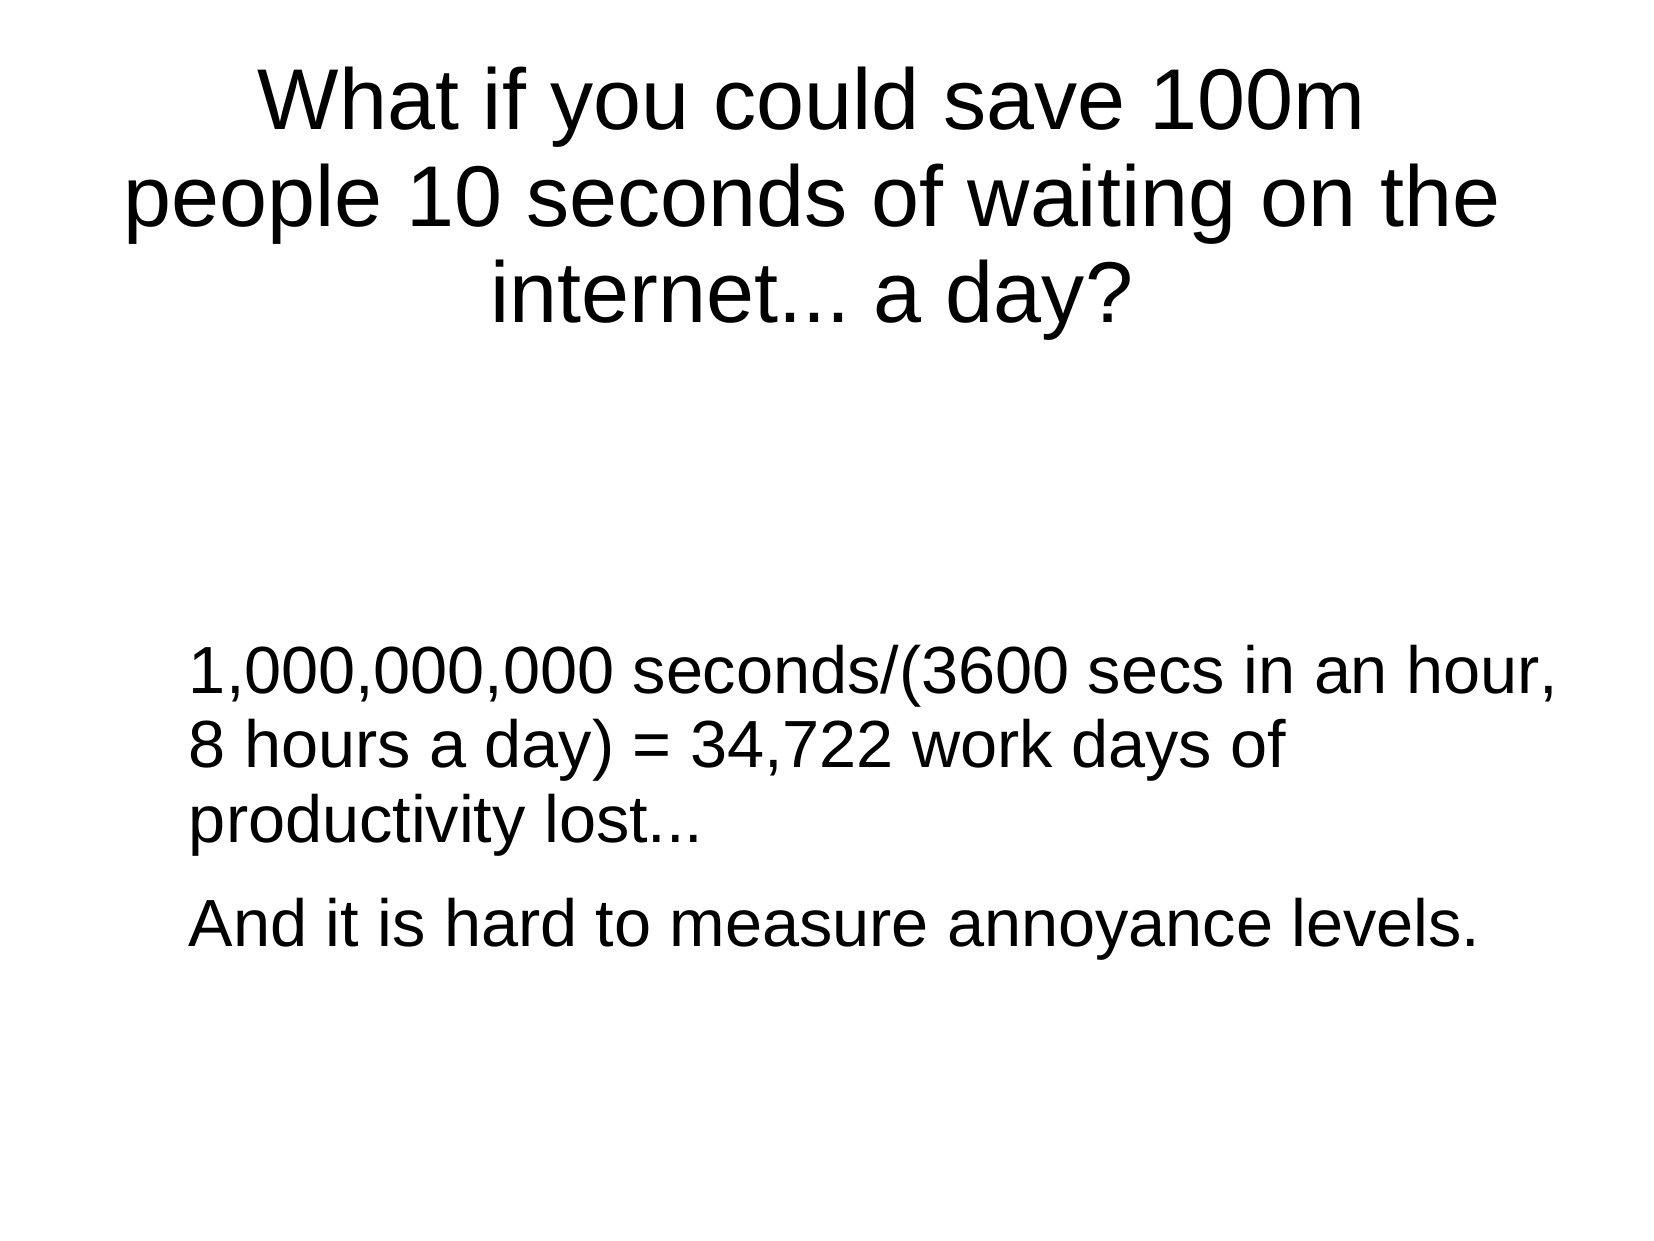

# What if you could save 100m people 10 seconds of waiting on the internet... a day?
1,000,000,000 seconds/(3600 secs in an hour, 8 hours a day) = 34,722 work days of productivity lost...
And it is hard to measure annoyance levels.